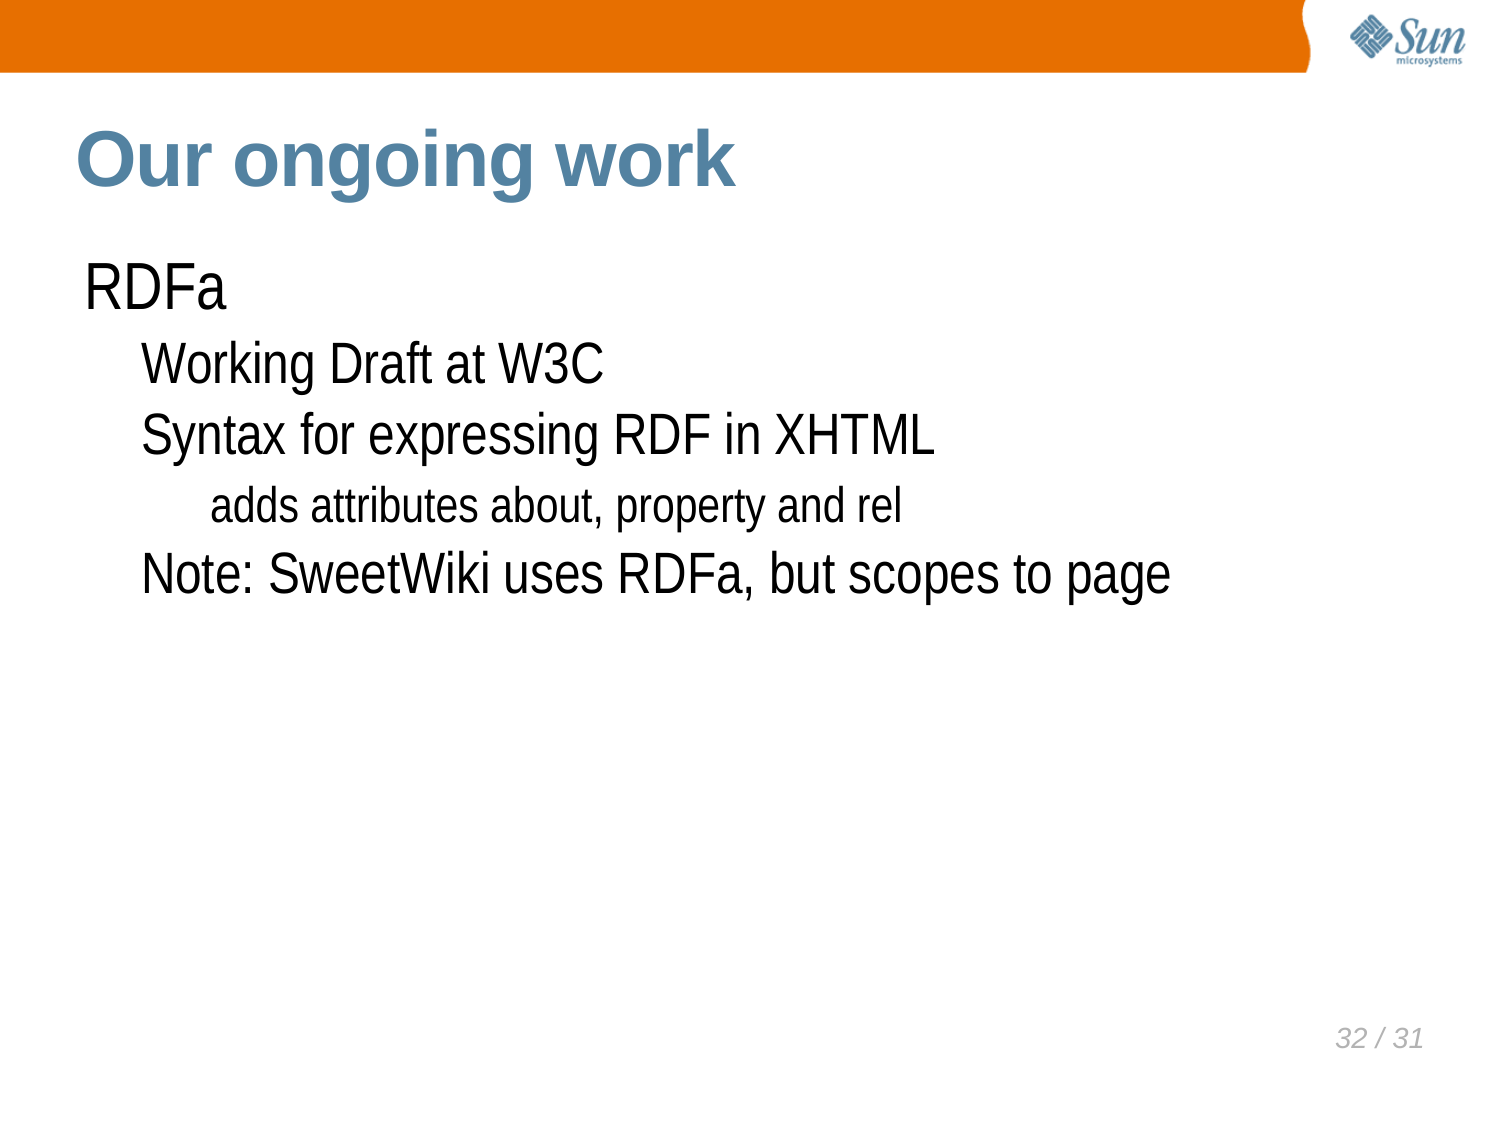

# Our ongoing work
RDFa
Working Draft at W3C
Syntax for expressing RDF in XHTML
adds attributes about, property and rel
Note: SweetWiki uses RDFa, but scopes to page
32